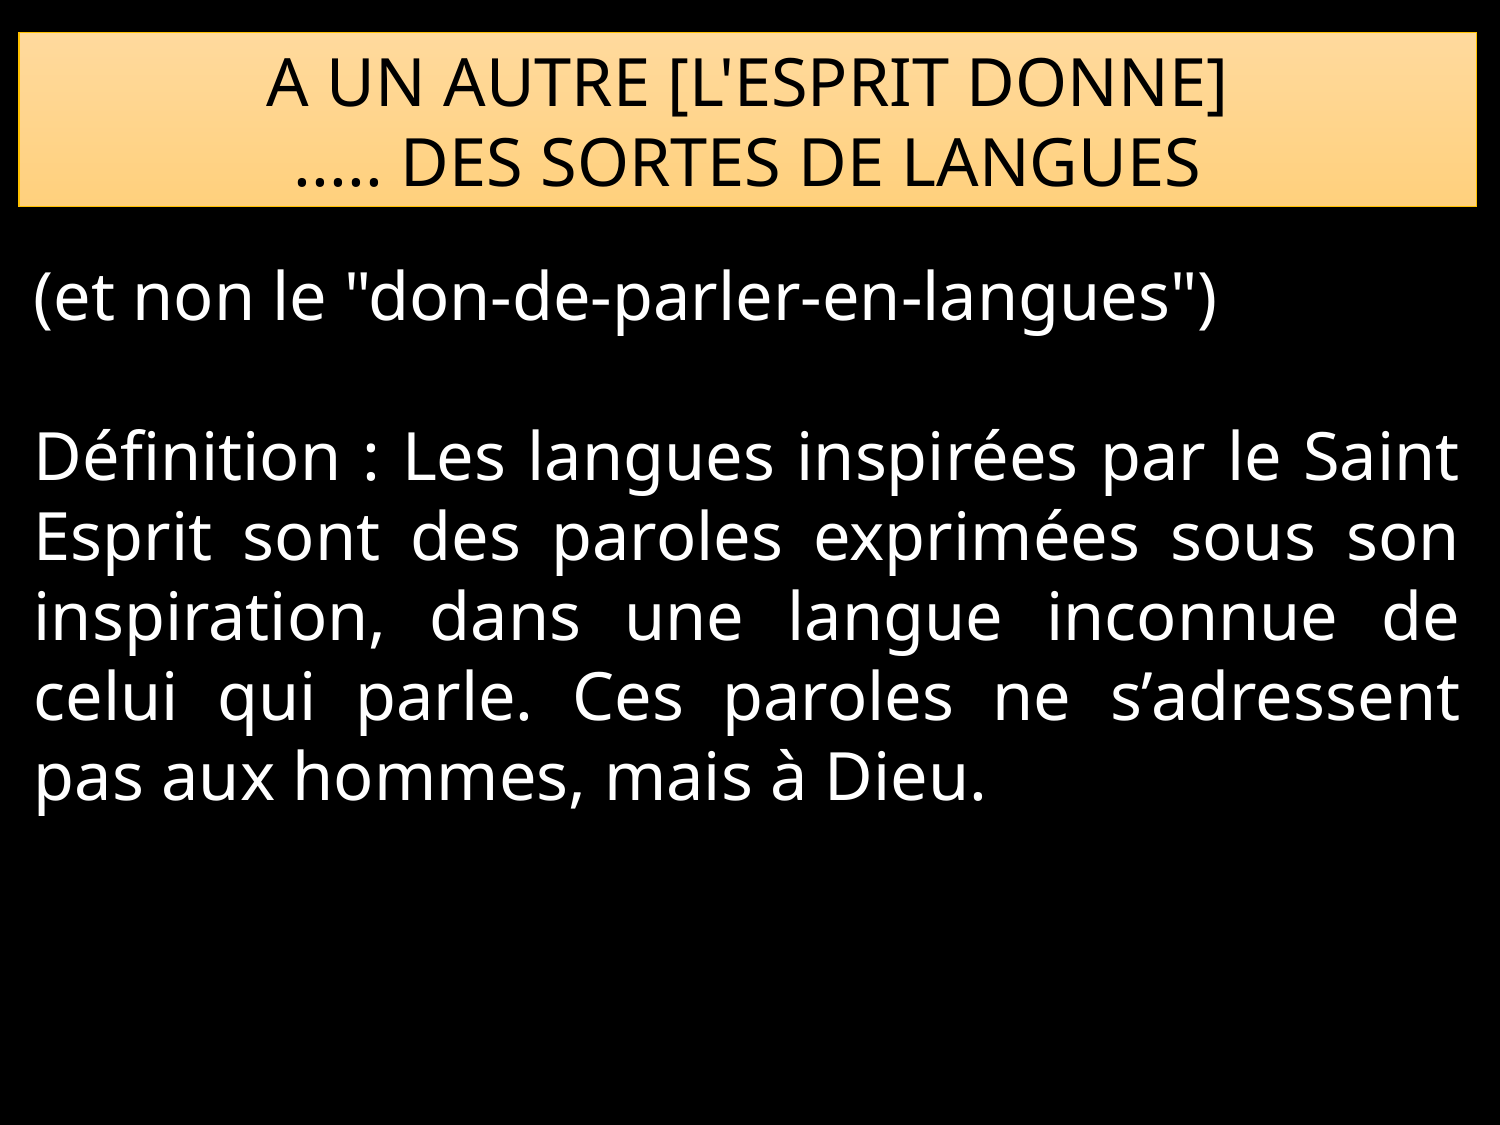

A UN AUTRE [L'ESPRIT DONNE]
 ..... DES SORTES DE LANGUES
(et non le "don-de-parler-en-langues")
Définition : Les langues inspirées par le Saint Esprit sont des paroles exprimées sous son inspiration, dans une langue inconnue de celui qui parle. Ces paroles ne s’adressent pas aux hommes, mais à Dieu.